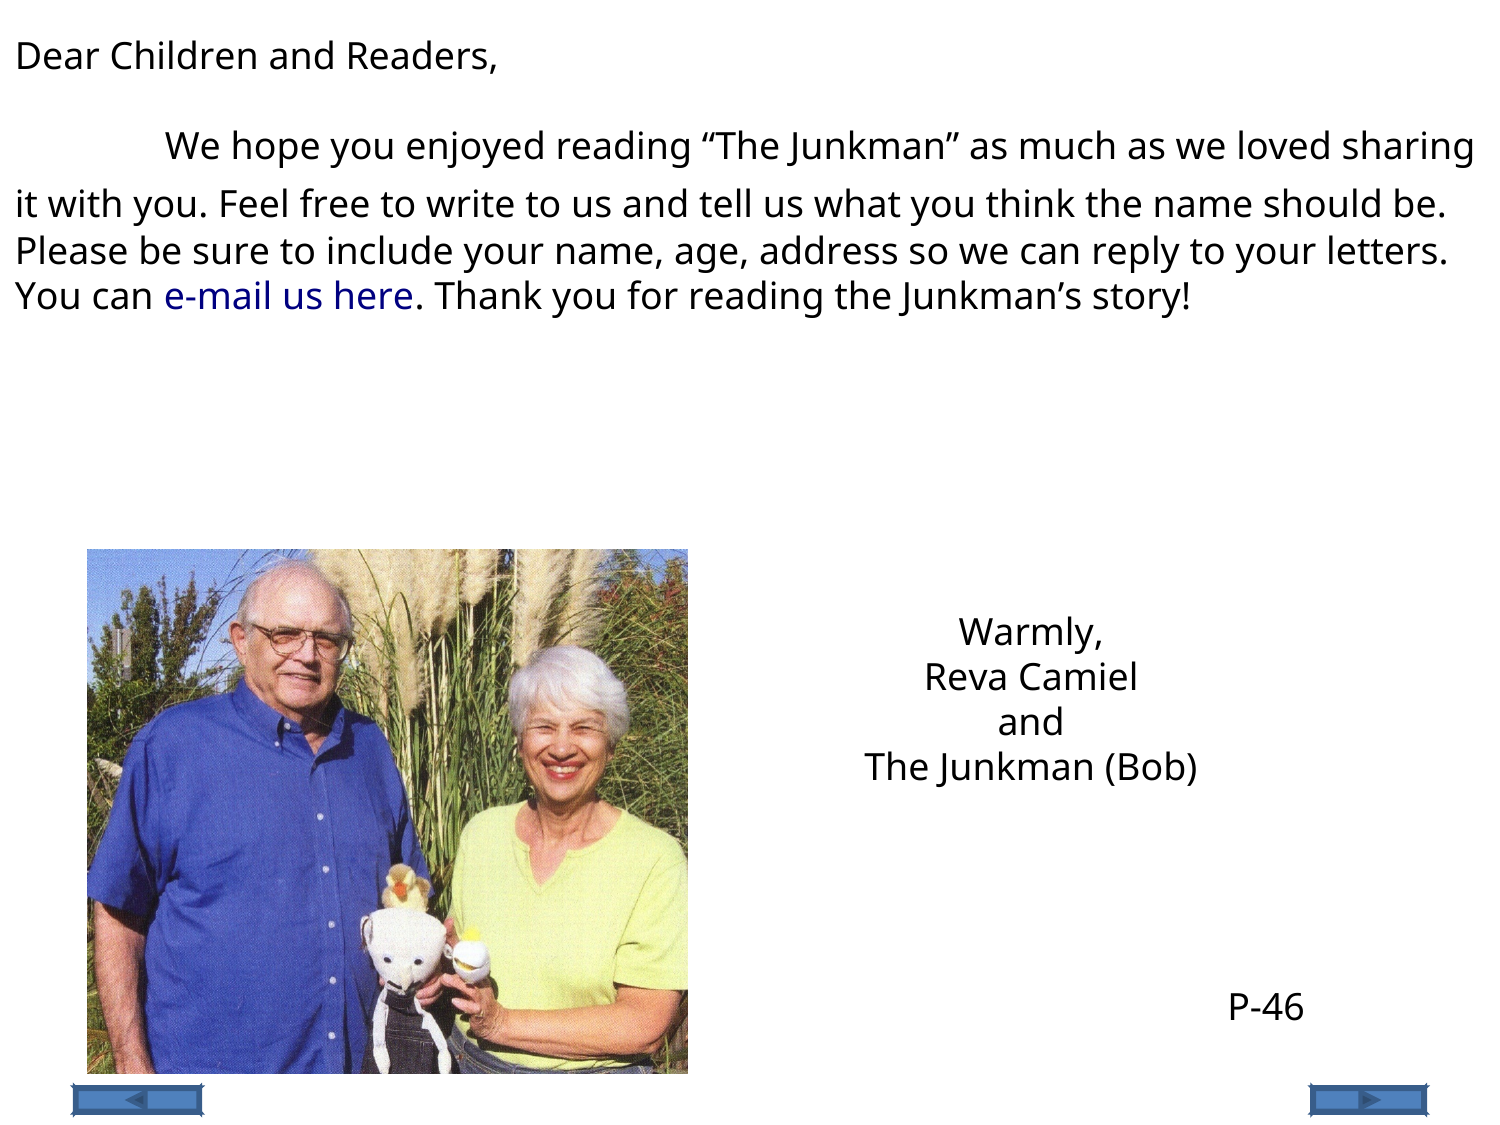

Dear Children and Readers,
	We hope you enjoyed reading “The Junkman” as much as we loved sharing it with you. Feel free to write to us and tell us what you think the name should be. Please be sure to include your name, age, address so we can reply to your letters. You can e-mail us here. Thank you for reading the Junkman’s story!
Warmly,
Reva Camiel
and
The Junkman (Bob)
P-46